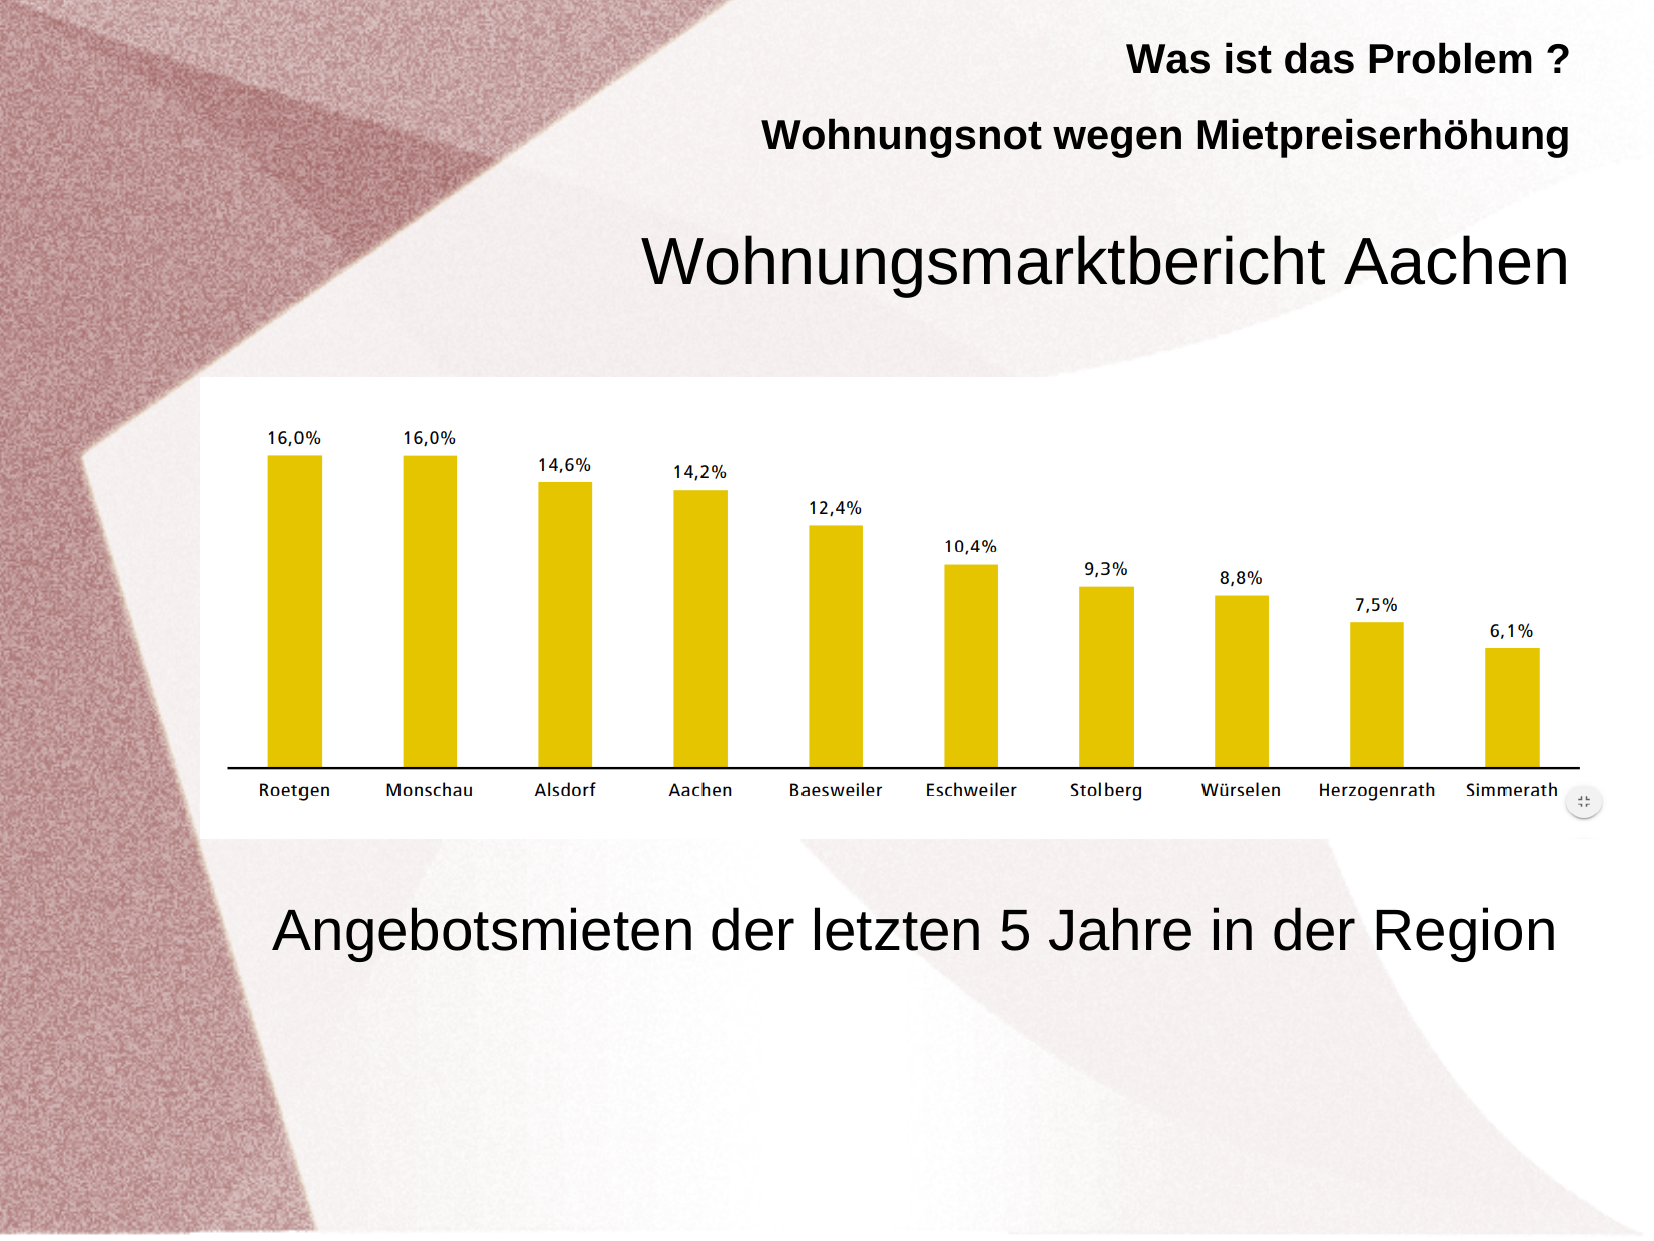

# Was ist das Problem ?
 Wohnungsnot wegen Mietpreiserhöhung
Wohnungsmarktbericht Aachen
Angebotsmieten der letzten 5 Jahre in der Region